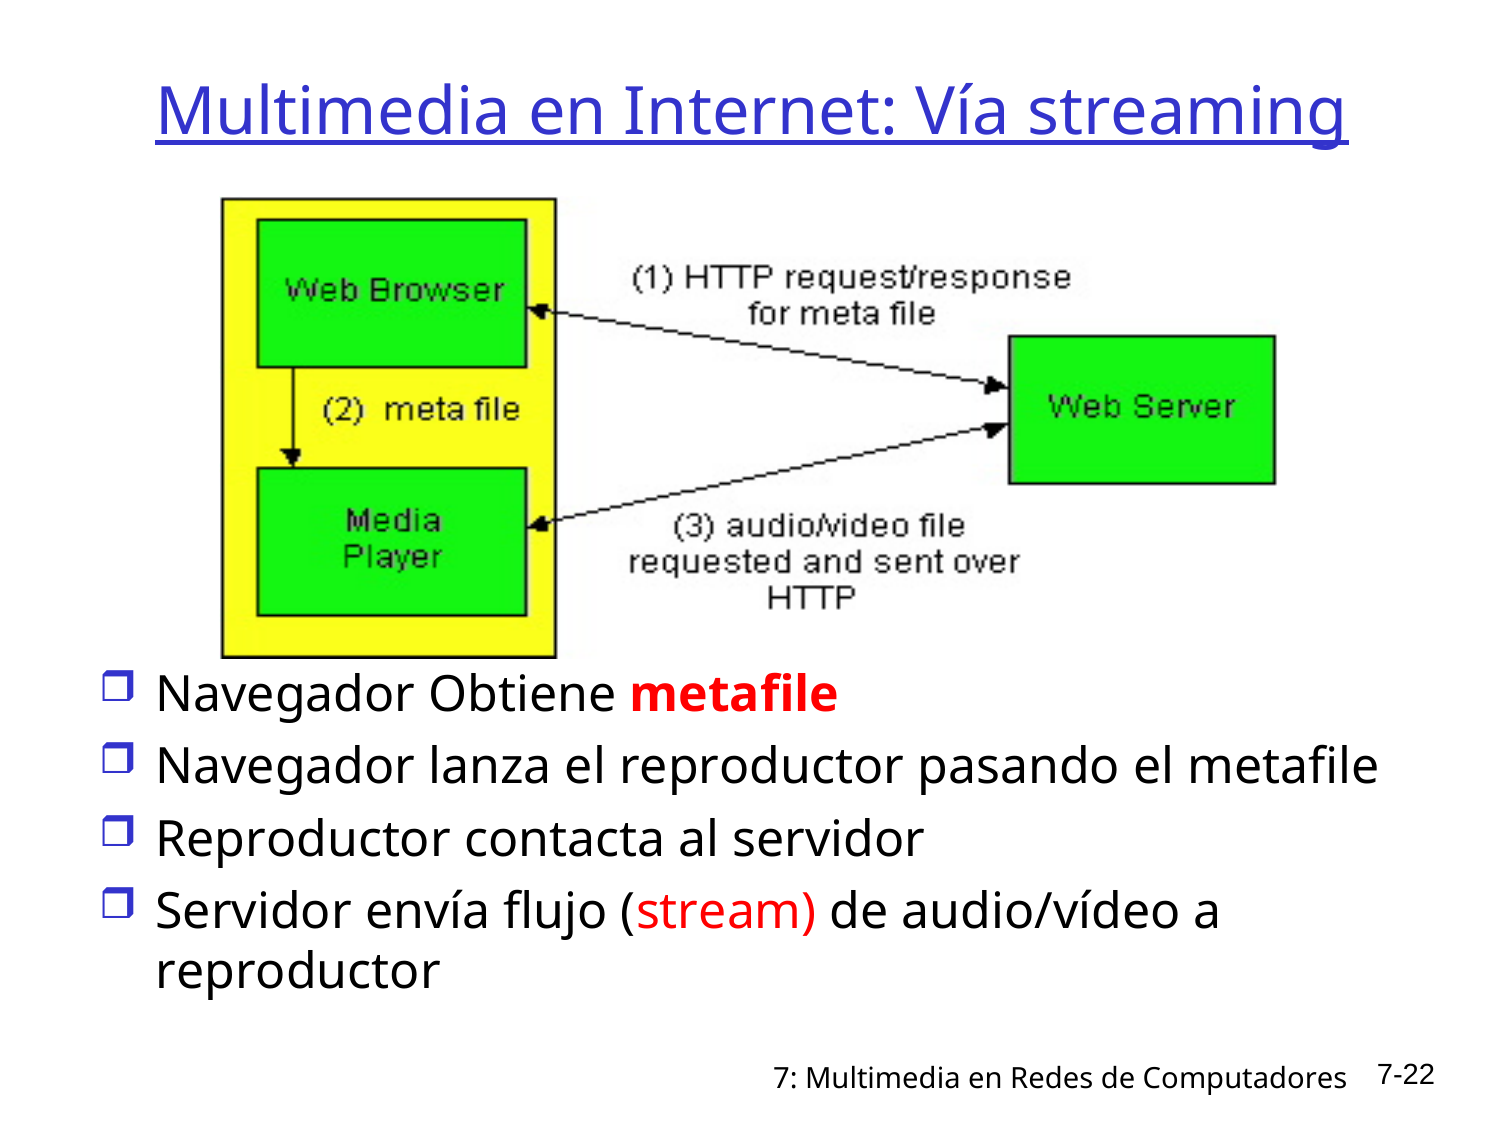

# Multimedia en Internet: Vía streaming
Navegador Obtiene metafile
Navegador lanza el reproductor pasando el metafile
Reproductor contacta al servidor
Servidor envía flujo (stream) de audio/vídeo a reproductor
22